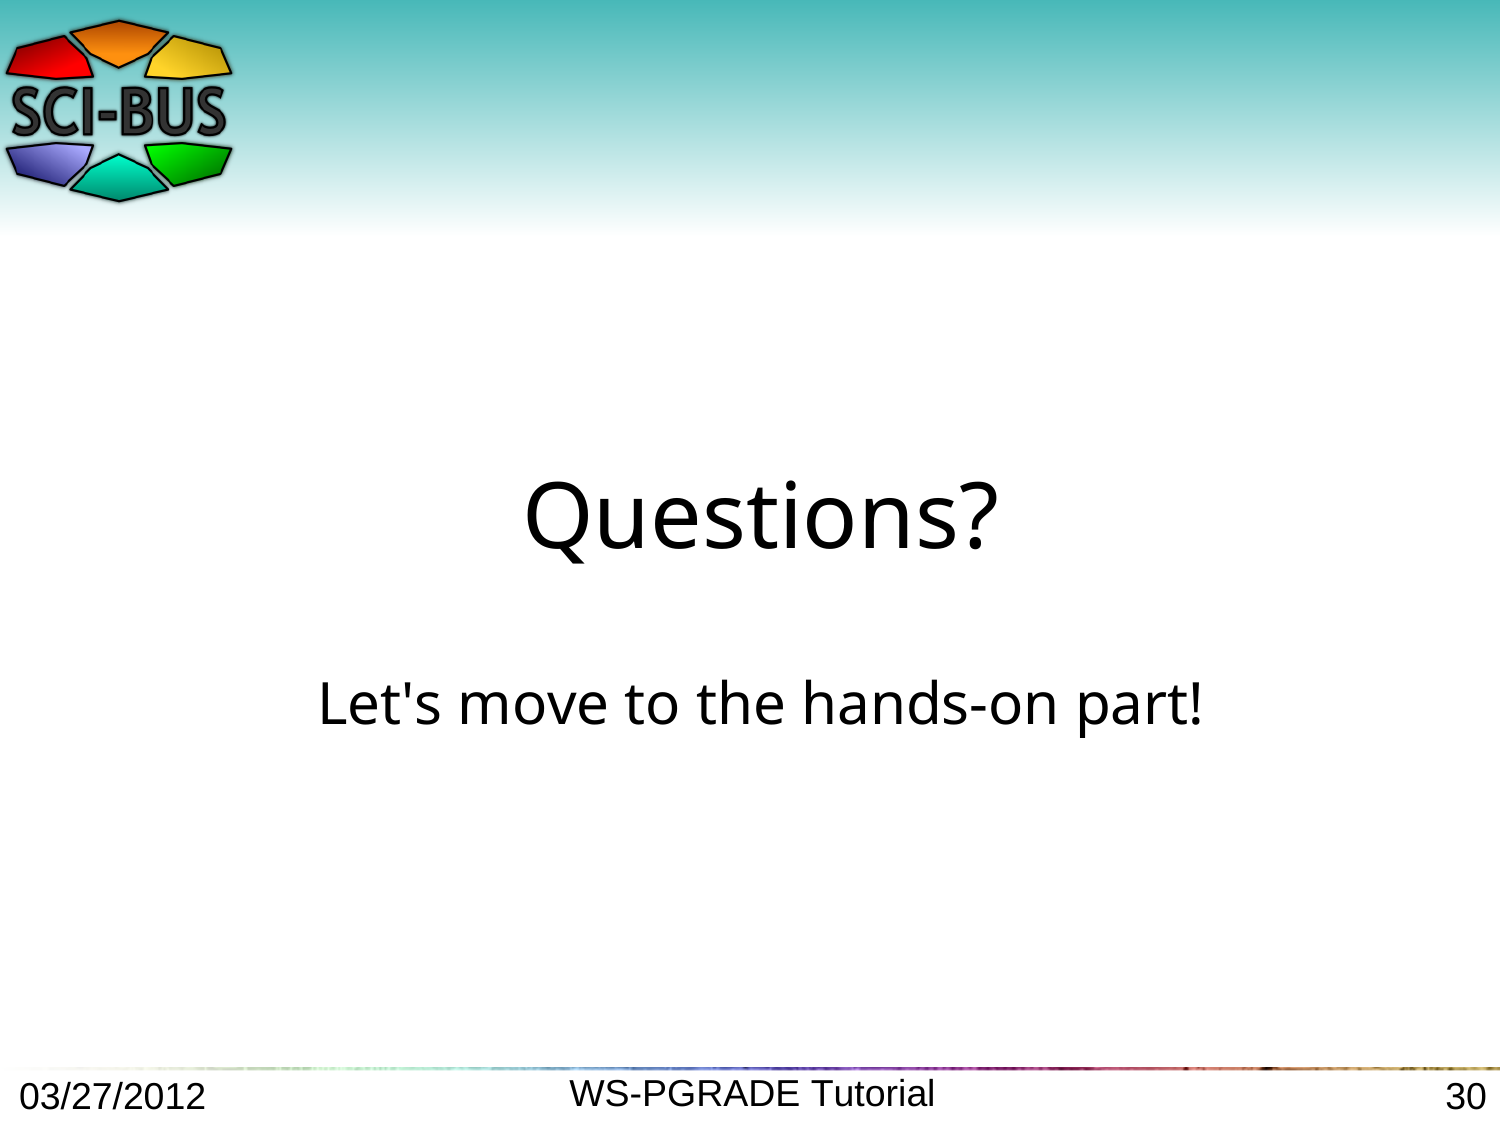

#
Questions?
Let's move to the hands-on part!
Footer
5/29/2006
30